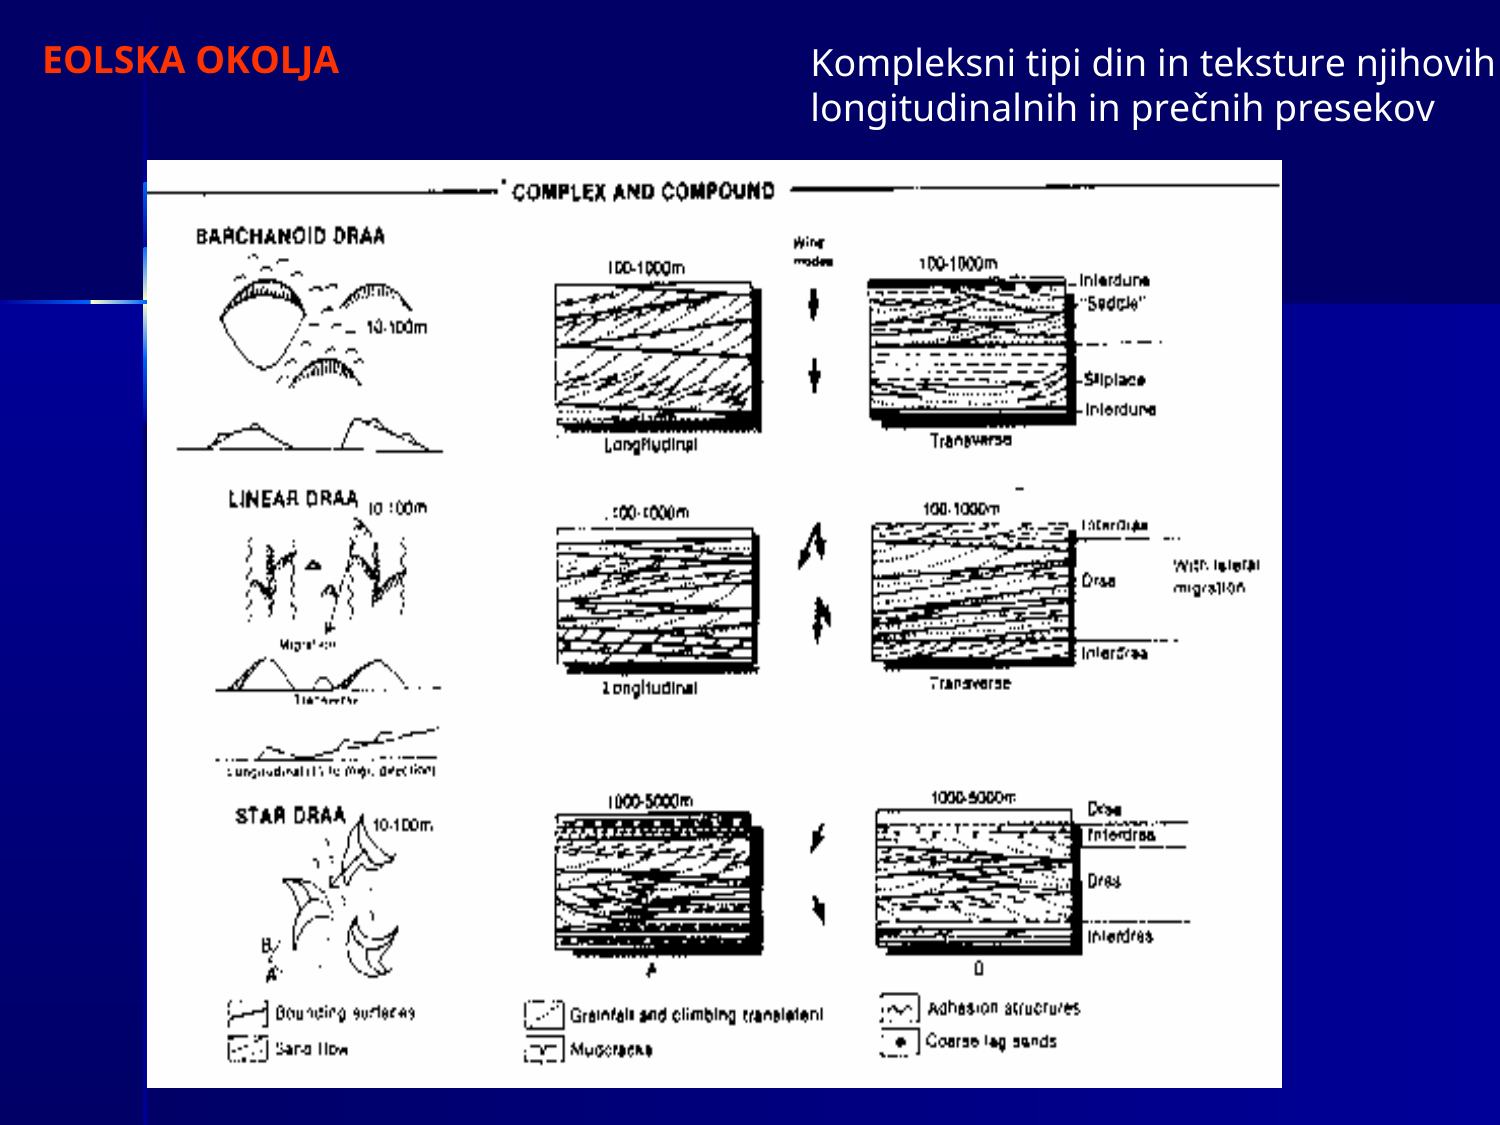

EOLSKA OKOLJA
Kompleksni tipi din in teksture njihovih
longitudinalnih in prečnih presekov